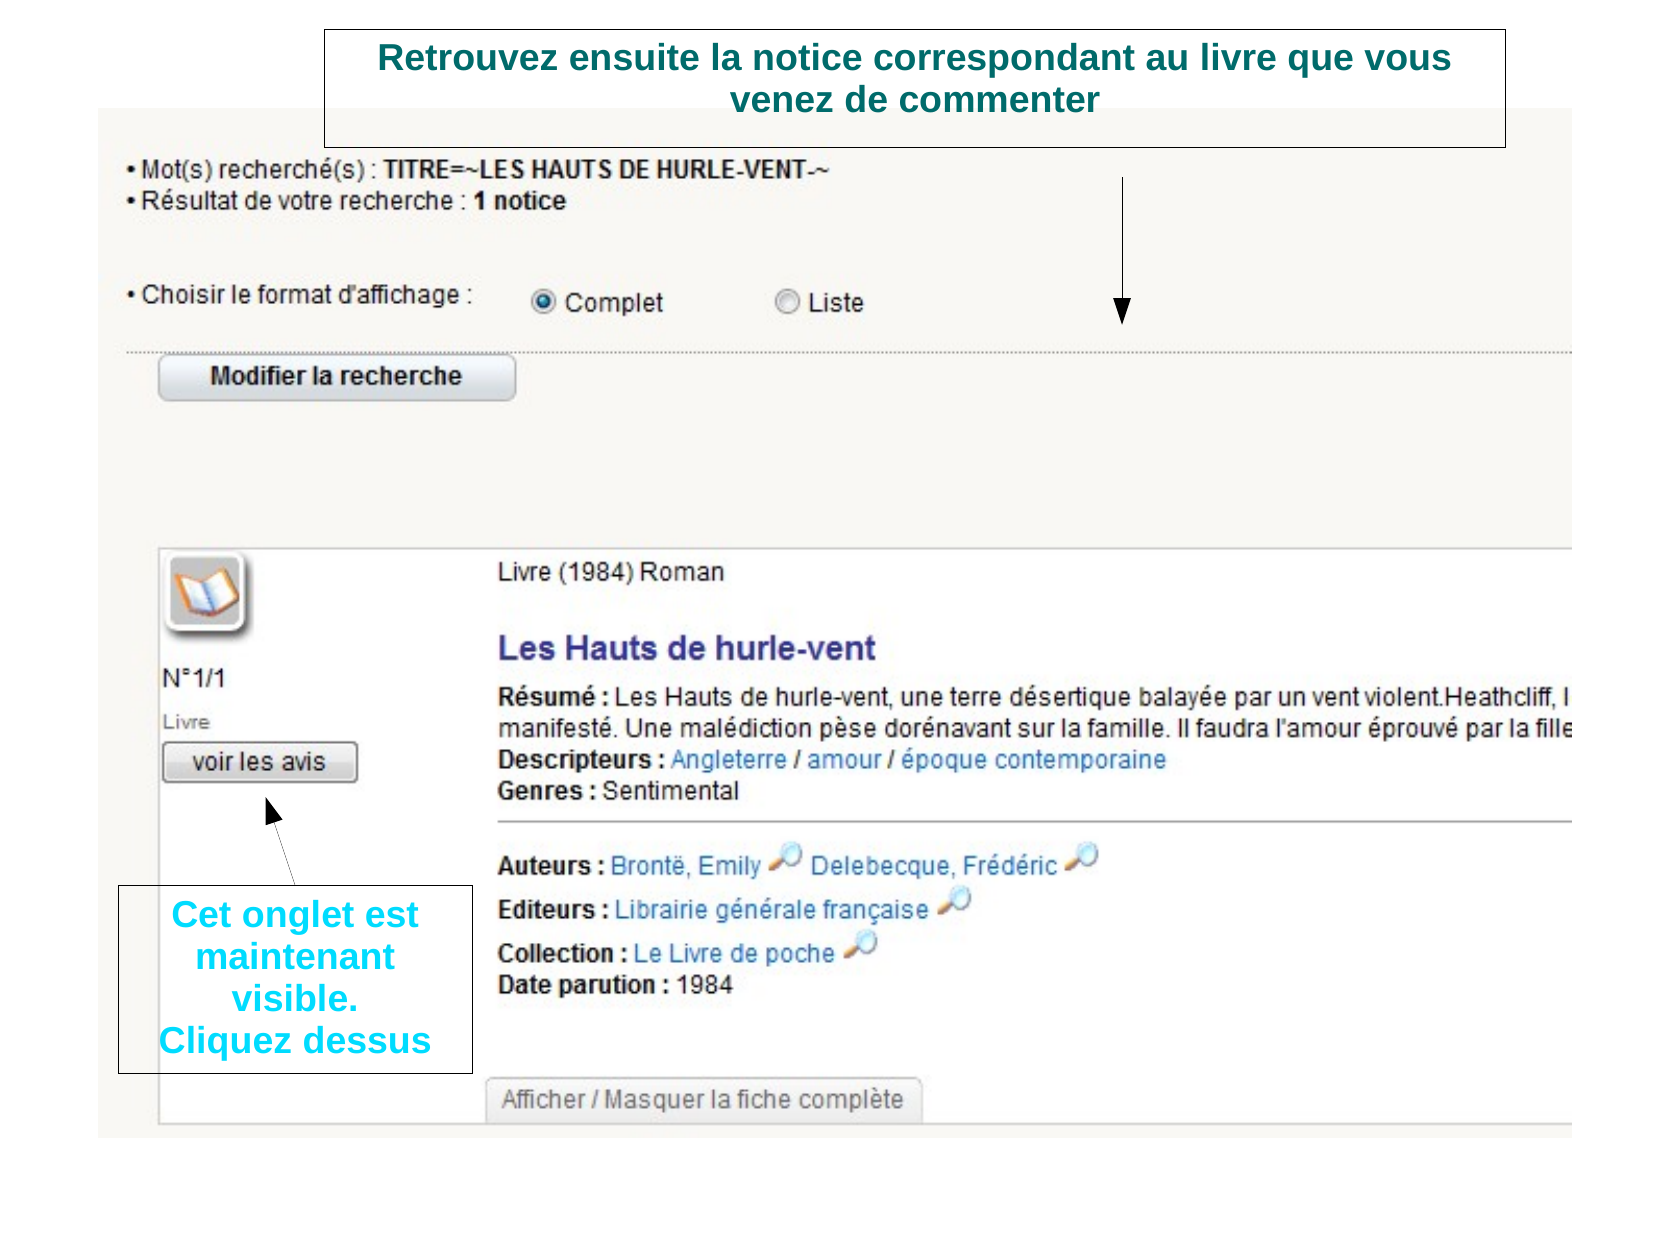

Retrouvez ensuite la notice correspondant au livre que vous venez de commenter
Cet onglet est maintenant visible.
Cliquez dessus